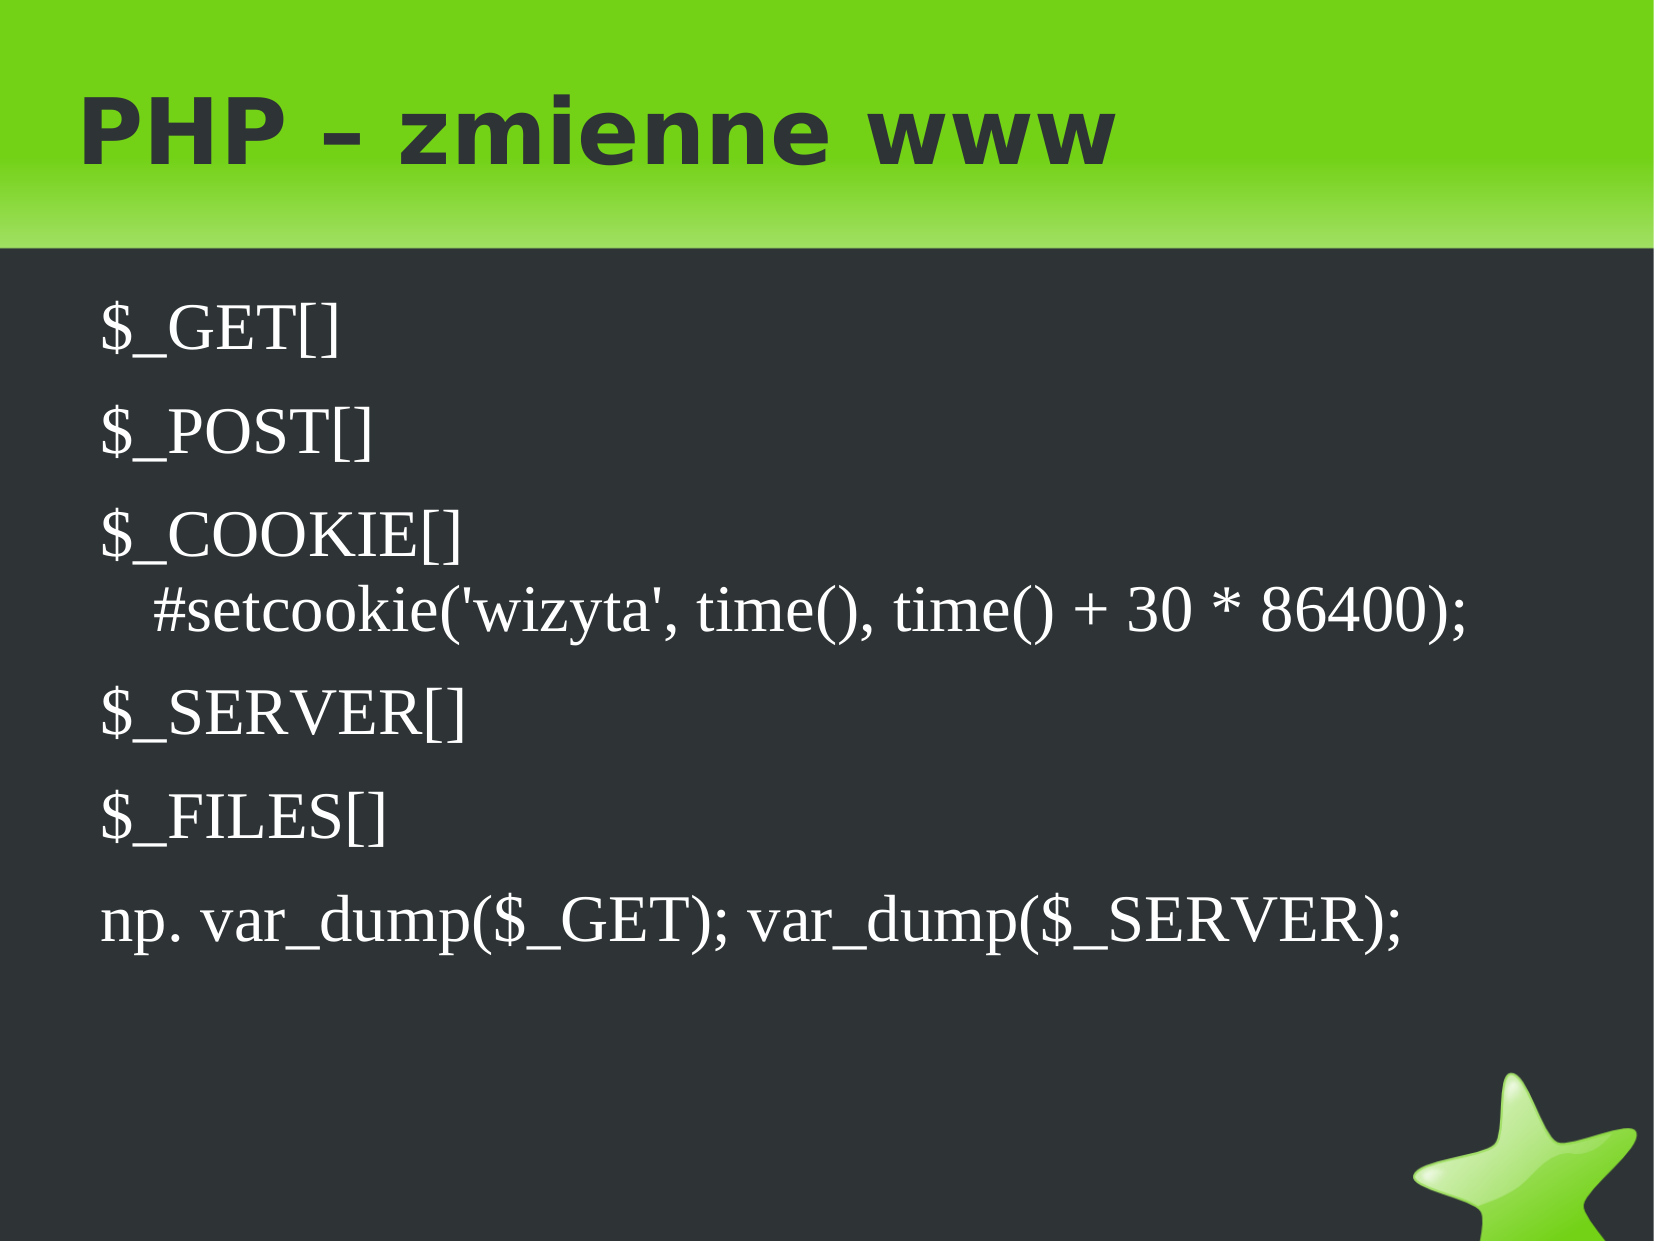

# PHP – zmienne www
$_GET[]
$_POST[]
$_COOKIE[]
#setcookie('wizyta', time(), time() + 30 * 86400);
$_SERVER[]
$_FILES[]
np. var_dump($_GET); var_dump($_SERVER);